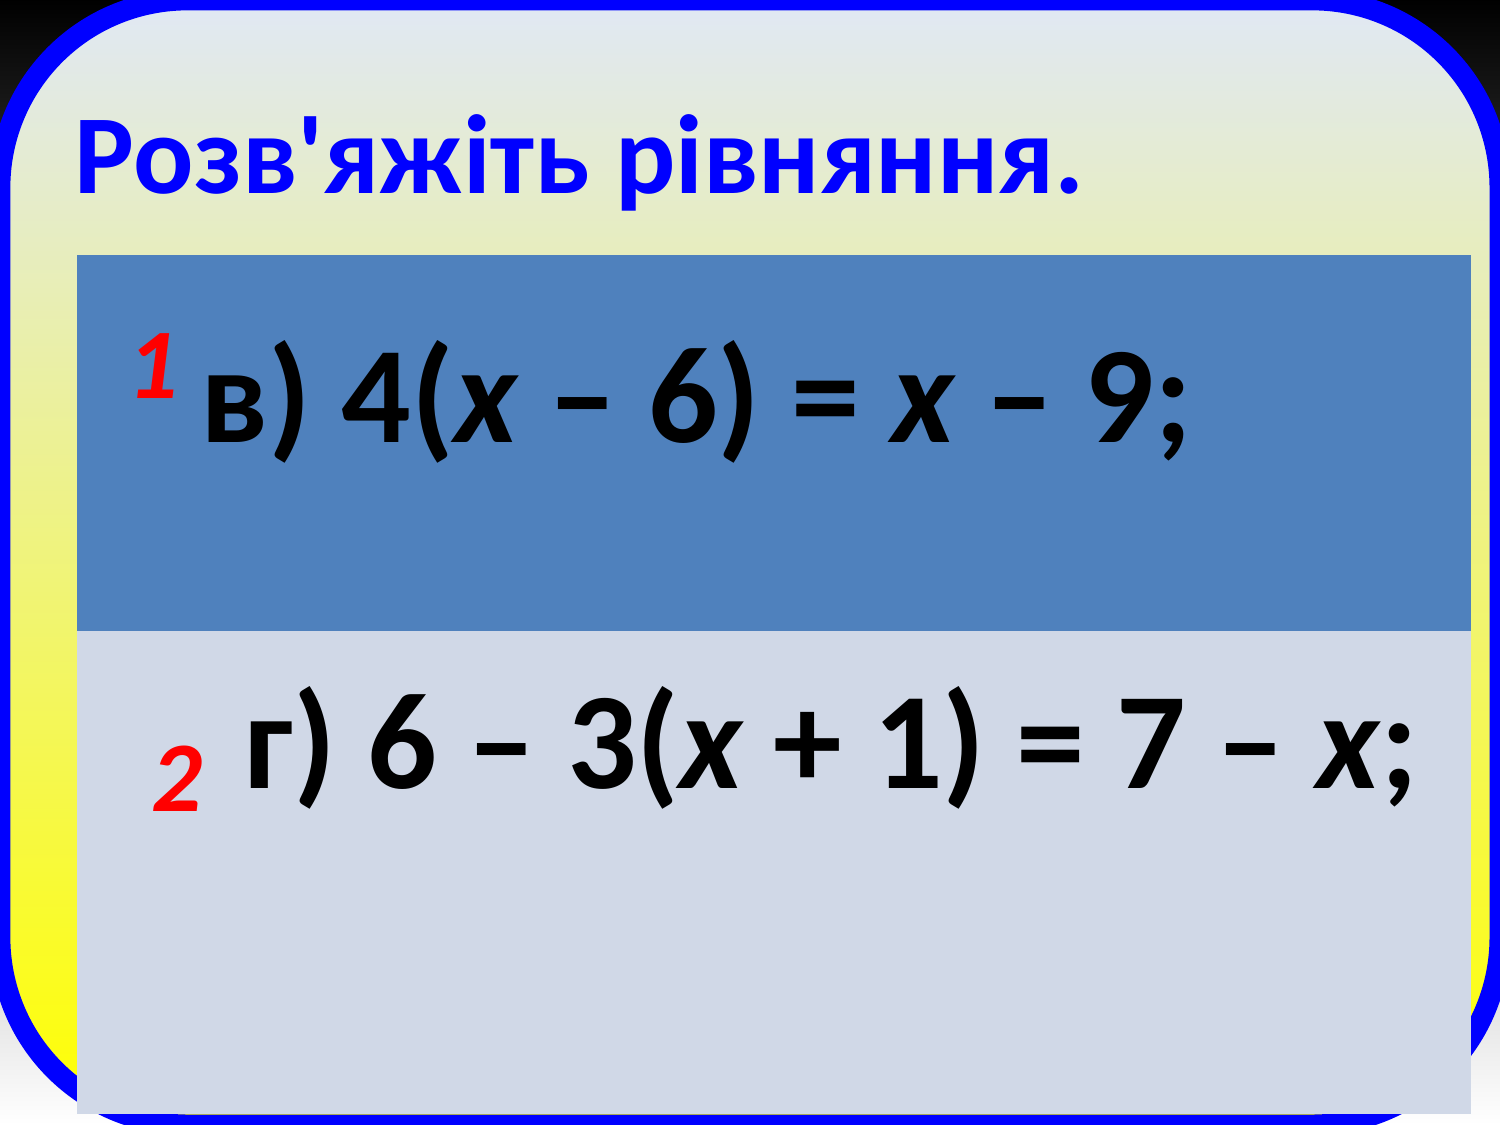

Розв'яжіть рівняння.
| в) 4(х – 6) = х – 9; |
| --- |
| г) 6 – 3(х + 1) = 7 – х; |
1
2